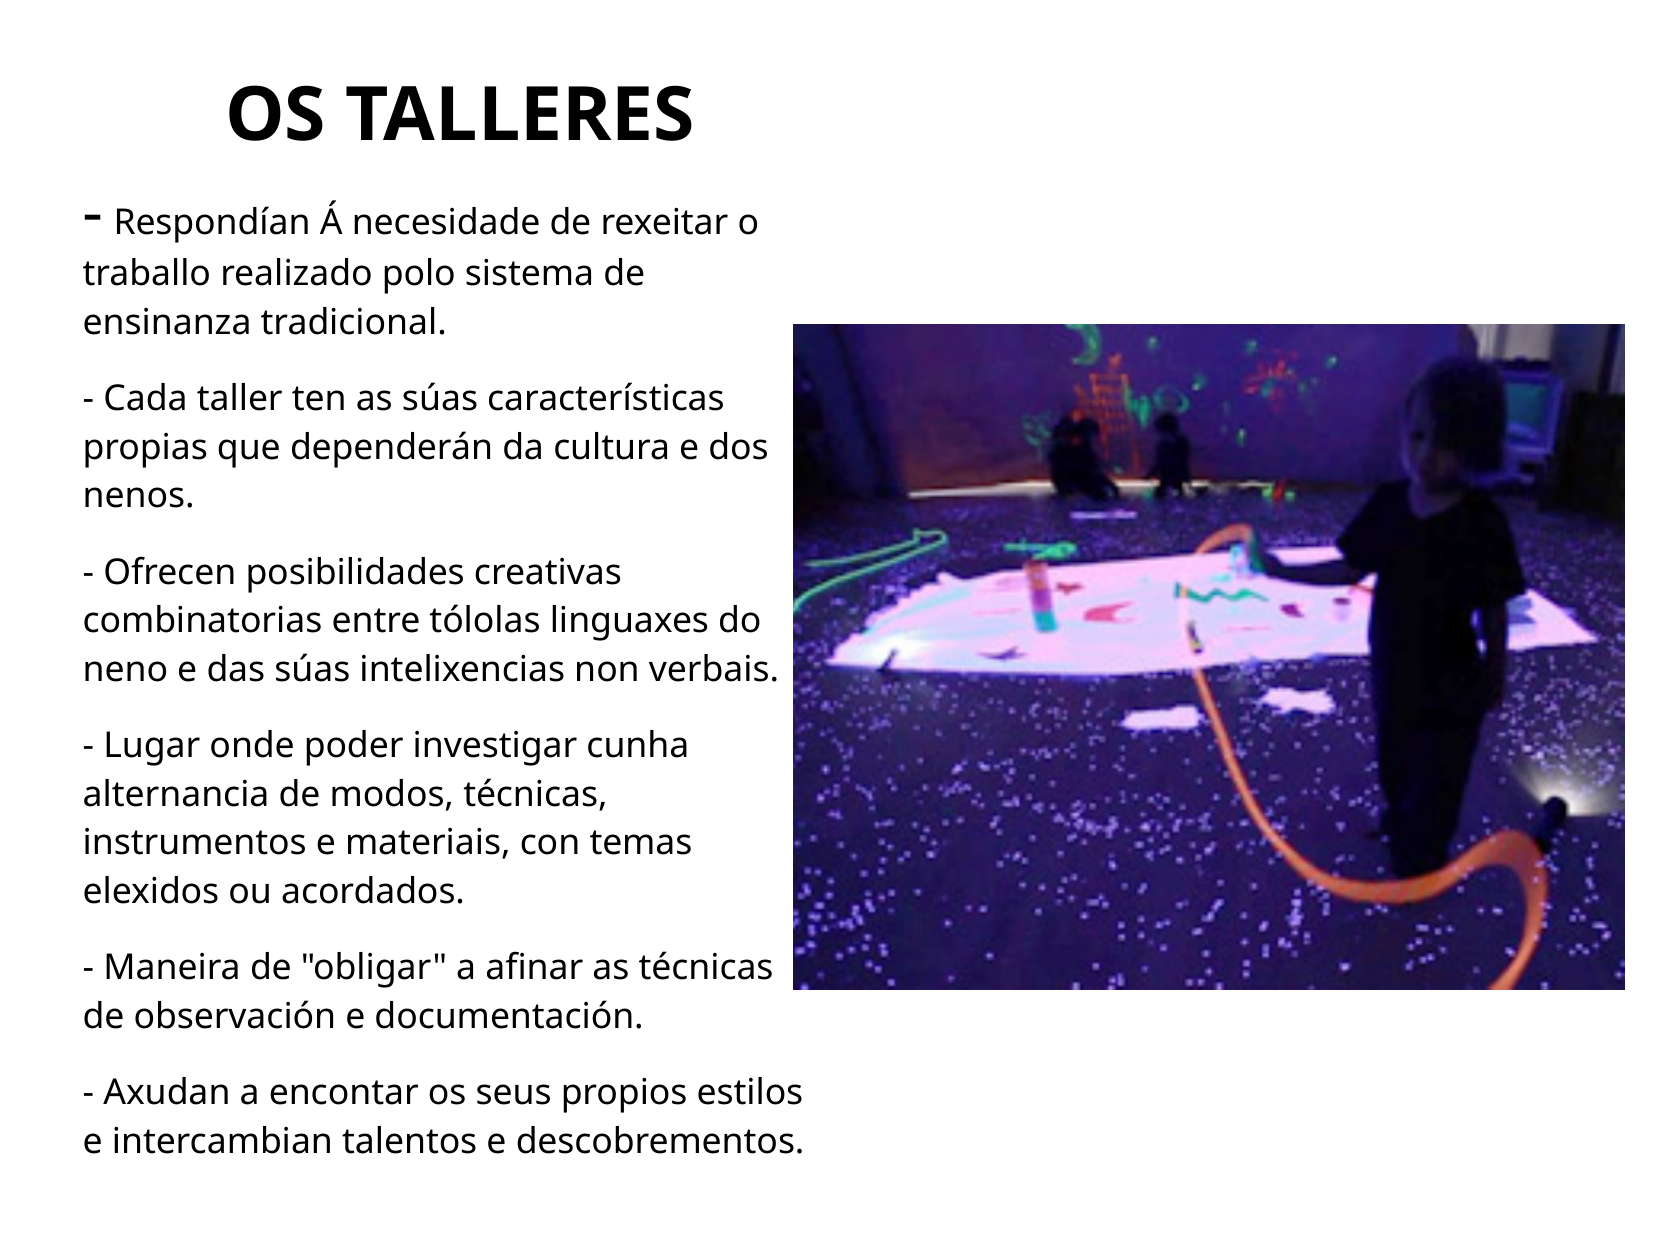

# OS TALLERES
- Respondían Á necesidade de rexeitar o traballo realizado polo sistema de ensinanza tradicional.
- Cada taller ten as súas características propias que dependerán da cultura e dos nenos.
- Ofrecen posibilidades creativas combinatorias entre tólolas linguaxes do neno e das súas intelixencias non verbais.
- Lugar onde poder investigar cunha alternancia de modos, técnicas, instrumentos e materiais, con temas elexidos ou acordados.
- Maneira de "obligar" a afinar as técnicas de observación e documentación.
- Axudan a encontar os seus propios estilos e intercambian talentos e descobrementos.